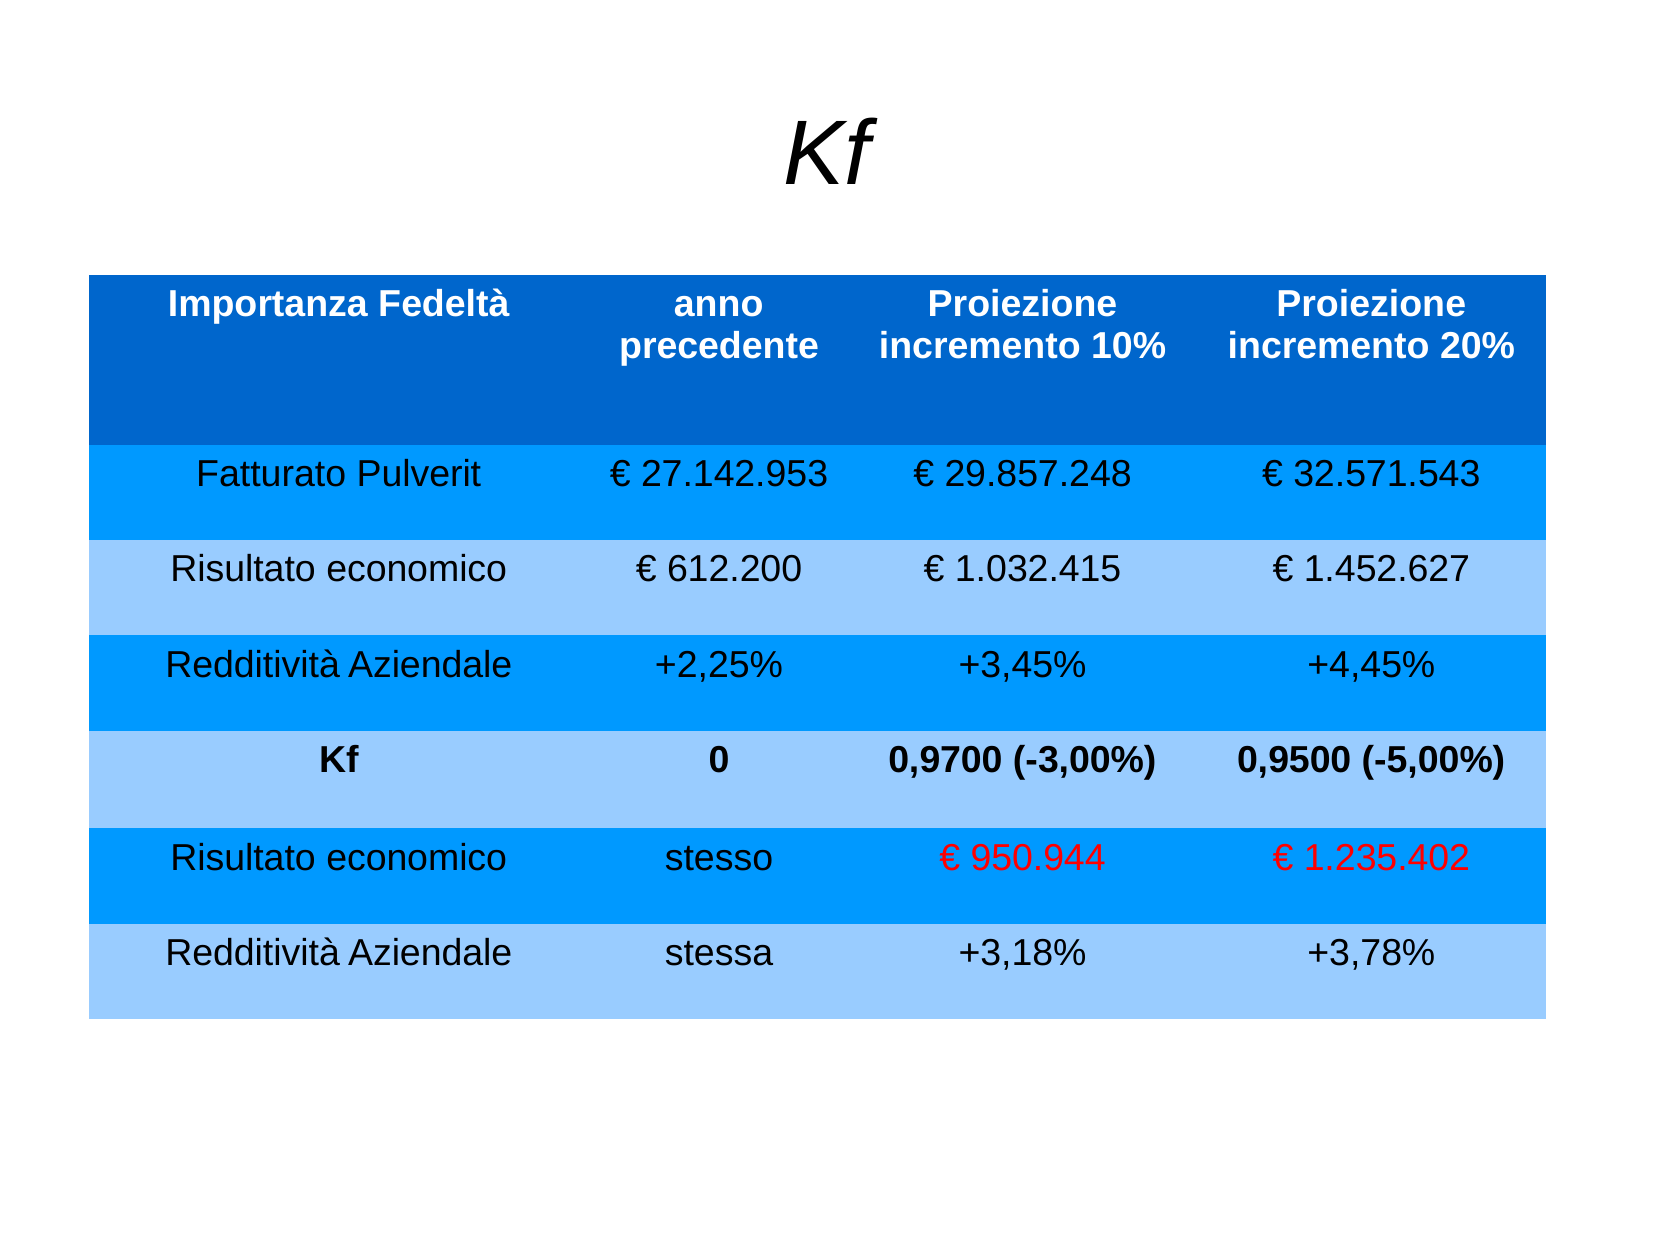

# Kf
| Importanza Fedeltà | anno precedente | Proiezione incremento 10% | Proiezione incremento 20% |
| --- | --- | --- | --- |
| Fatturato Pulverit | € 27.142.953 | € 29.857.248 | € 32.571.543 |
| Risultato economico | € 612.200 | € 1.032.415 | € 1.452.627 |
| Redditività Aziendale | +2,25% | +3,45% | +4,45% |
| Kf | 0 | 0,9700 (-3,00%) | 0,9500 (-5,00%) |
| Risultato economico | stesso | € 950.944 | € 1.235.402 |
| Redditività Aziendale | stessa | +3,18% | +3,78% |